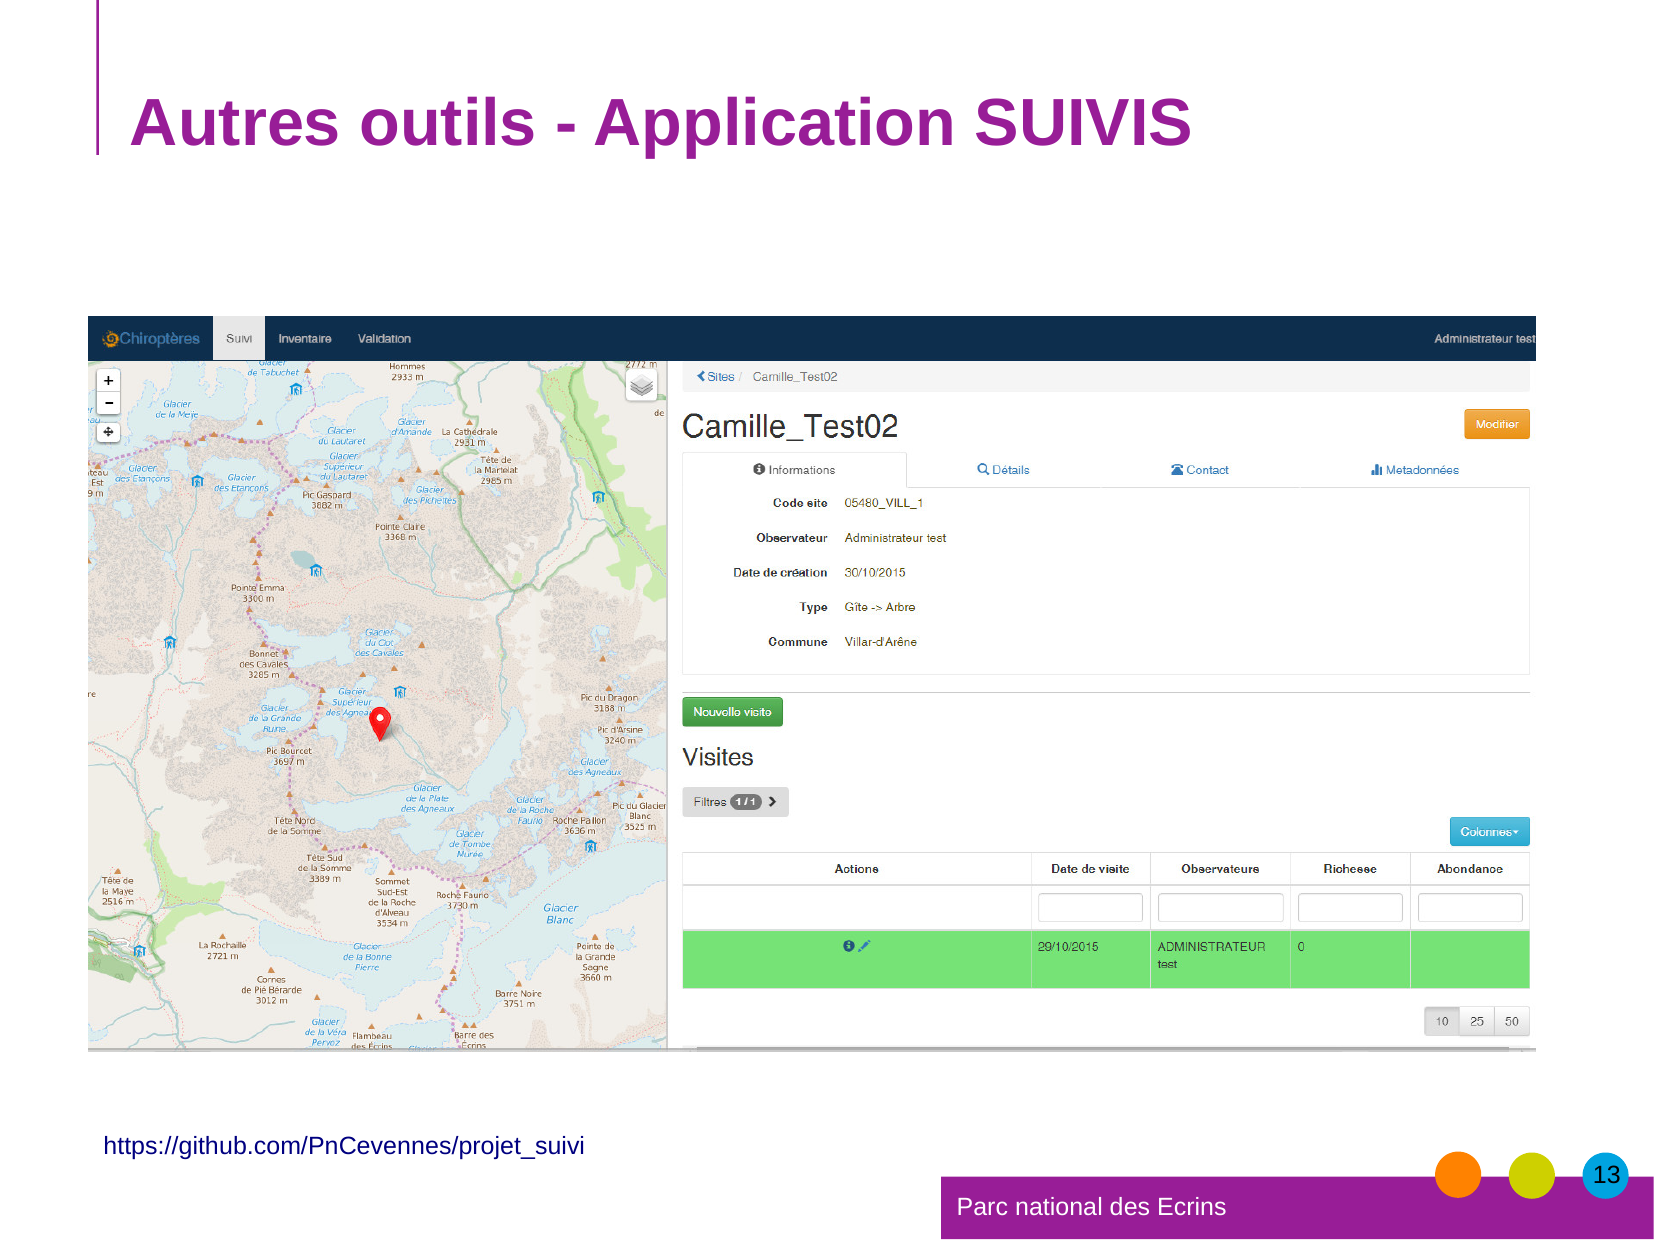

# Autres outils - Application SUIVIS
https://github.com/PnCevennes/projet_suivi